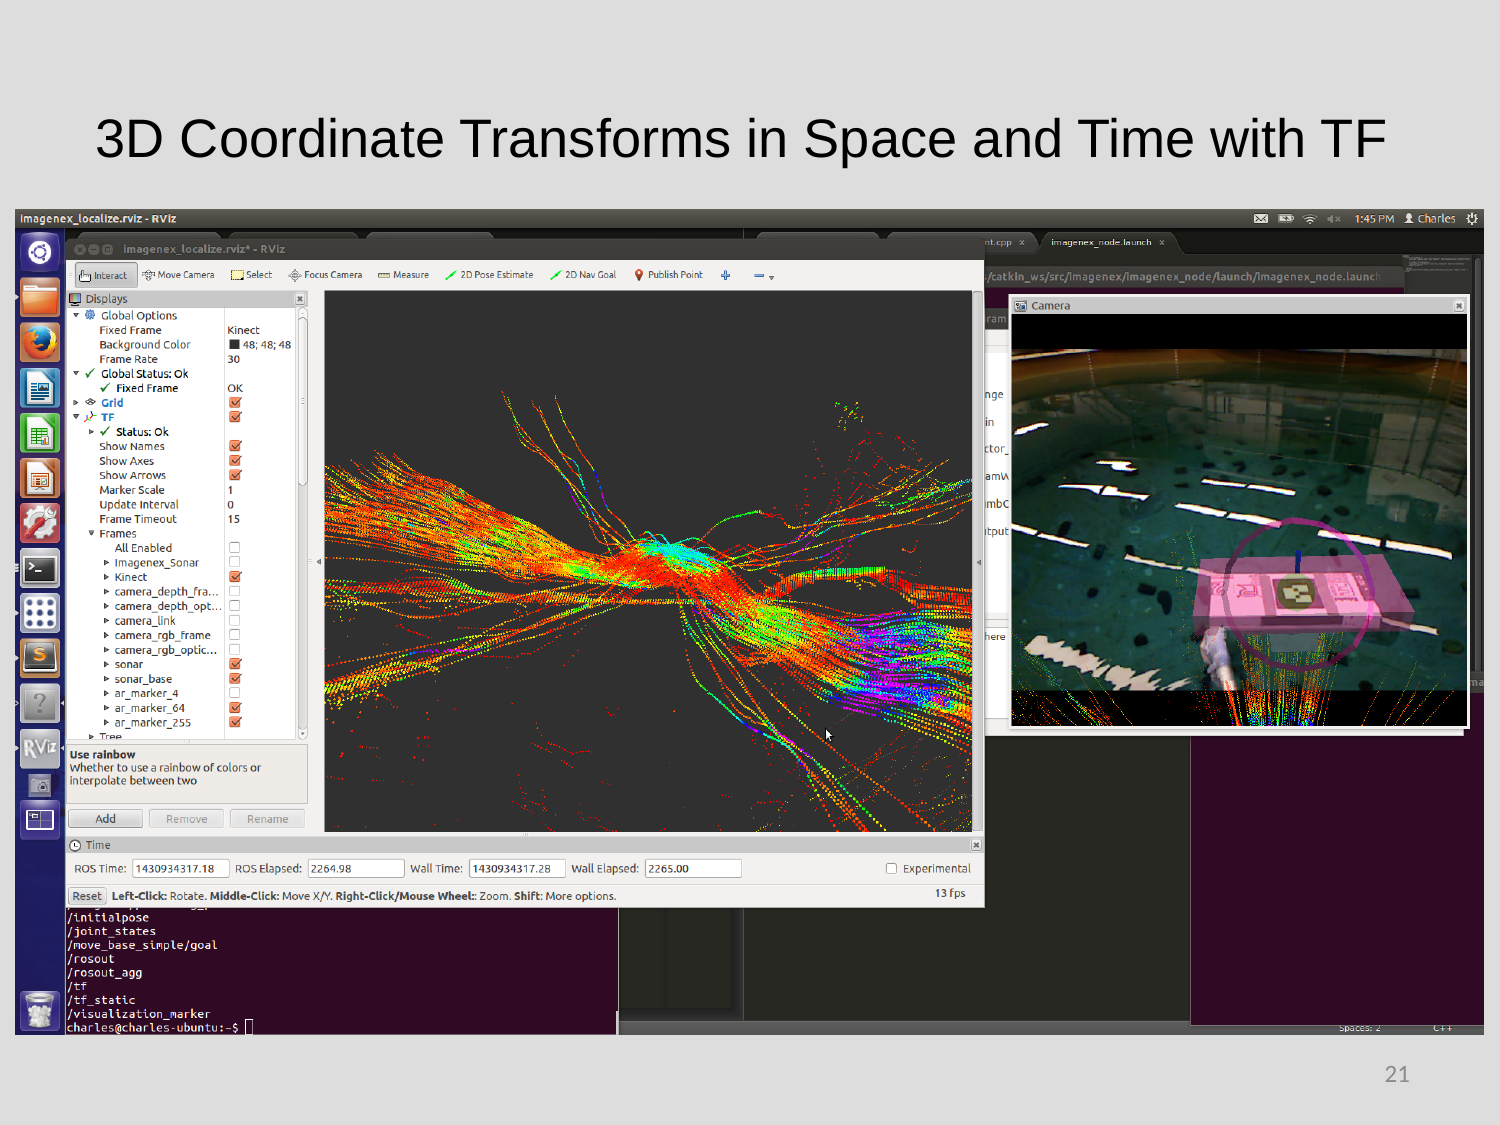

# 3D Coordinate Transforms in Space and Time with TF
Oct 9, 2017
21